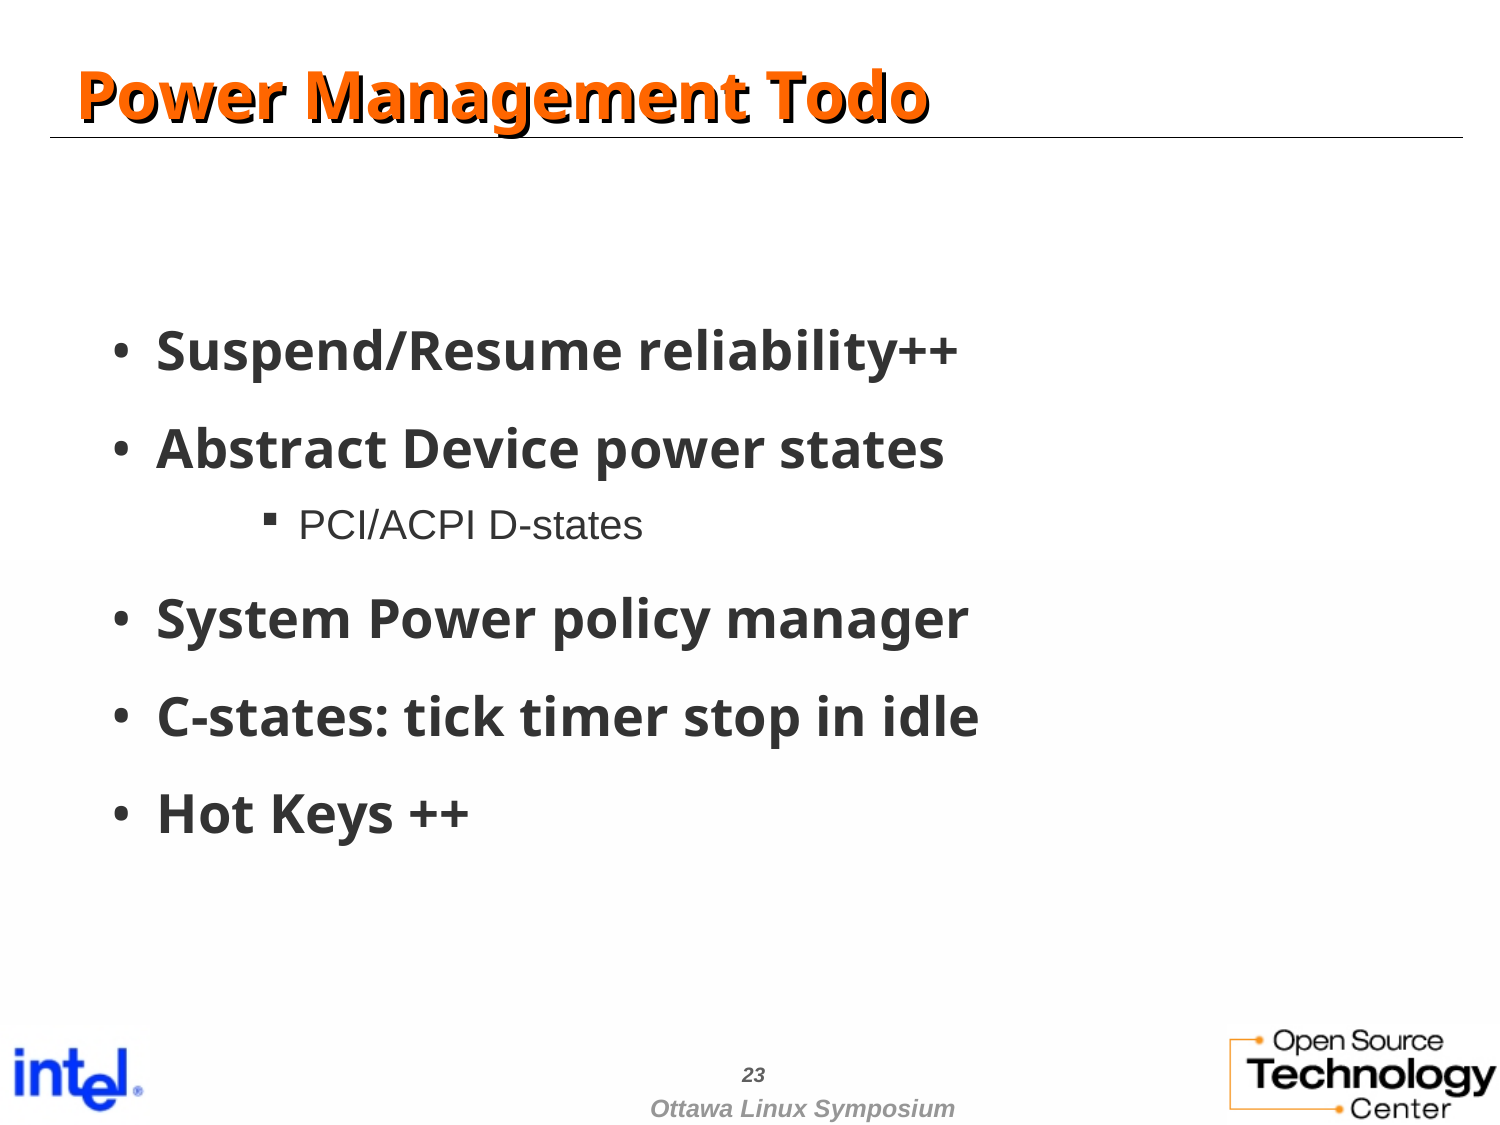

# Power Management Todo
Suspend/Resume reliability++
Abstract Device power states
PCI/ACPI D-states
System Power policy manager
C-states: tick timer stop in idle
Hot Keys ++